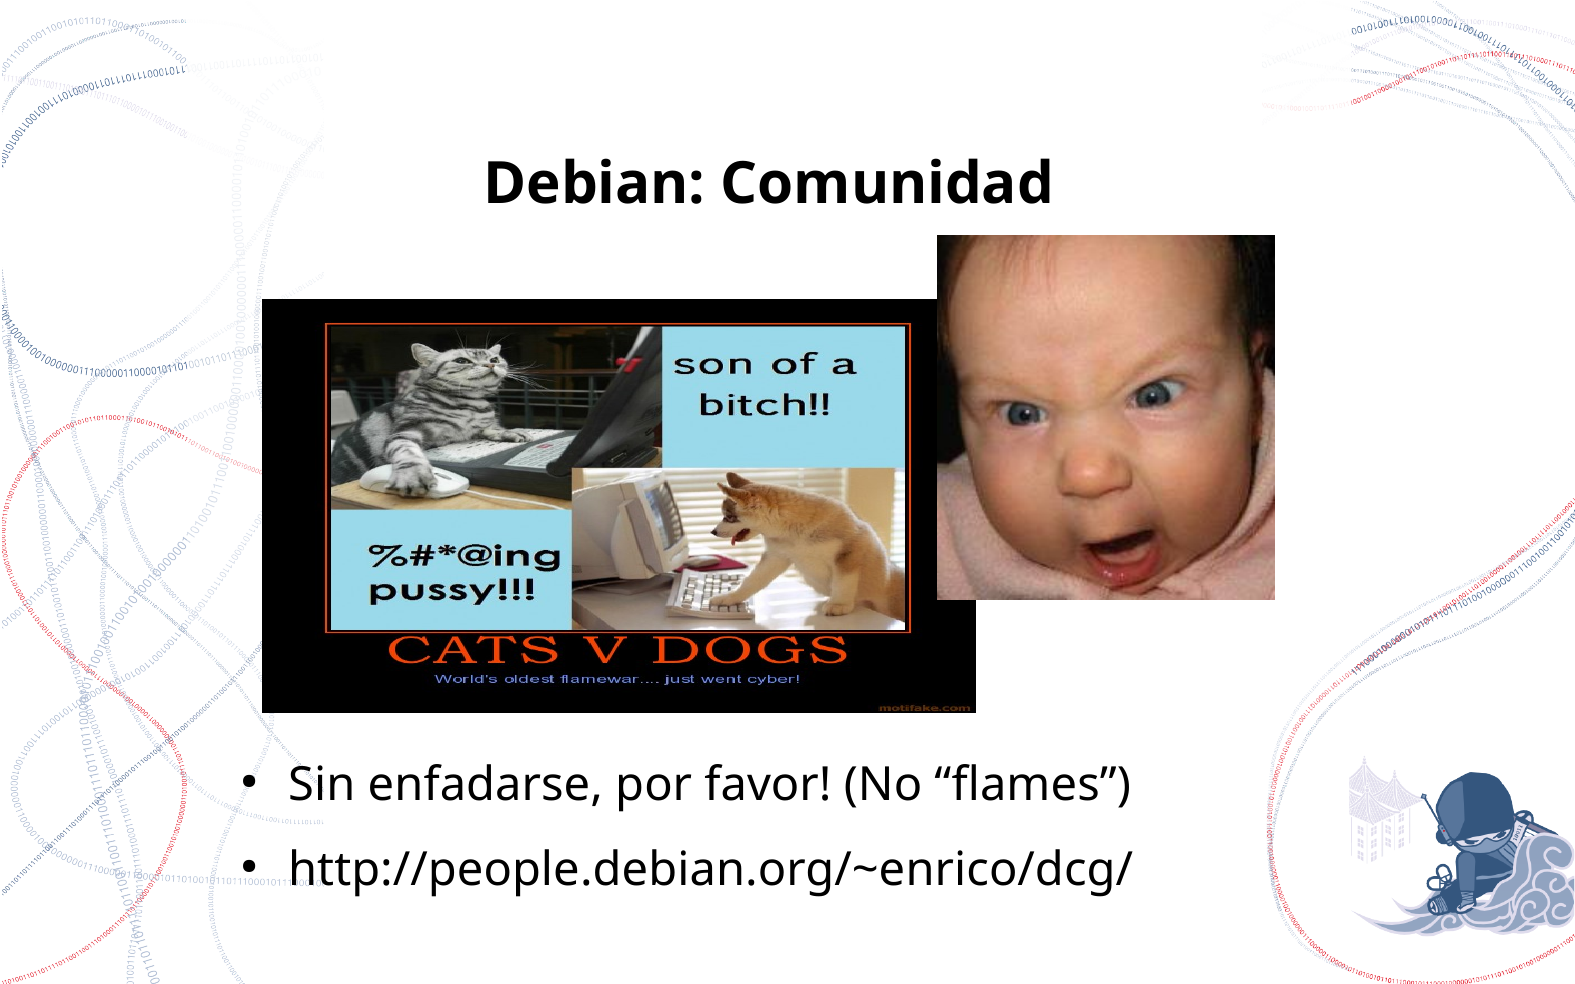

# Debian: Comunidad
Sin enfadarse, por favor! (No “flames”)
http://people.debian.org/~enrico/dcg/